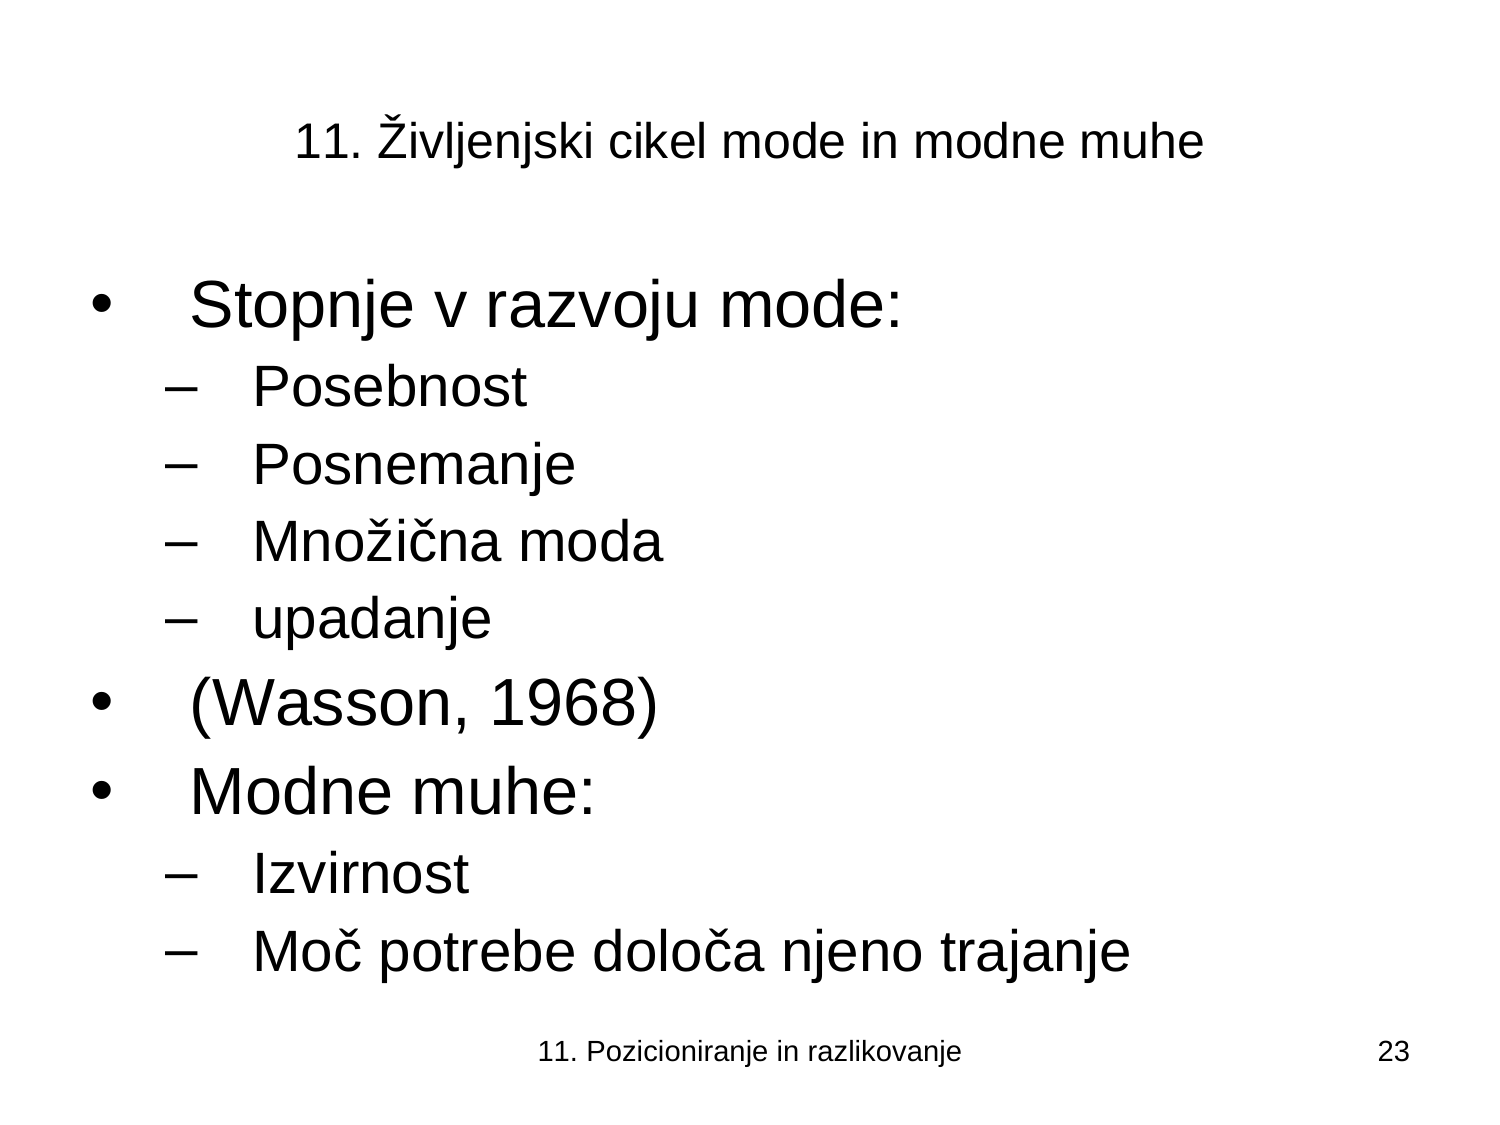

# 11. Življenjski cikel mode in modne muhe
Stopnje v razvoju mode:
Posebnost
Posnemanje
Množična moda
upadanje
(Wasson, 1968)
Modne muhe:
Izvirnost
Moč potrebe določa njeno trajanje
11. Pozicioniranje in razlikovanje